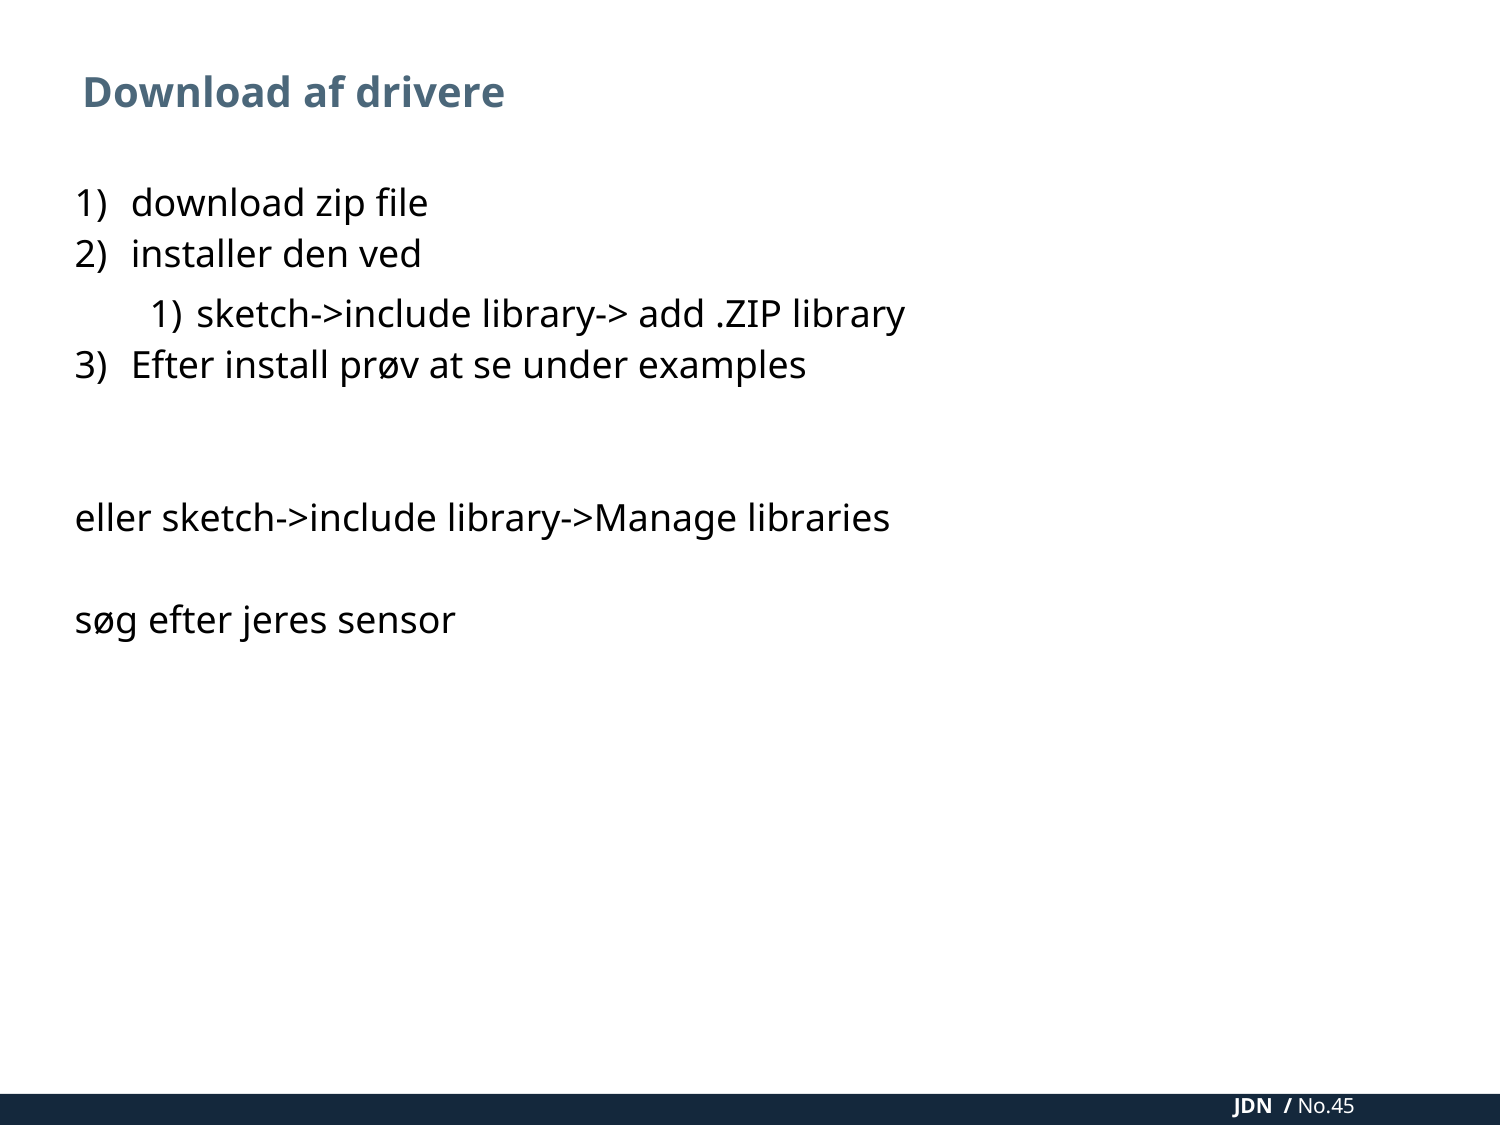

# Download af drivere
download zip file
installer den ved
sketch->include library-> add .ZIP library
Efter install prøv at se under examples
eller sketch->include library->Manage libraries
søg efter jeres sensor